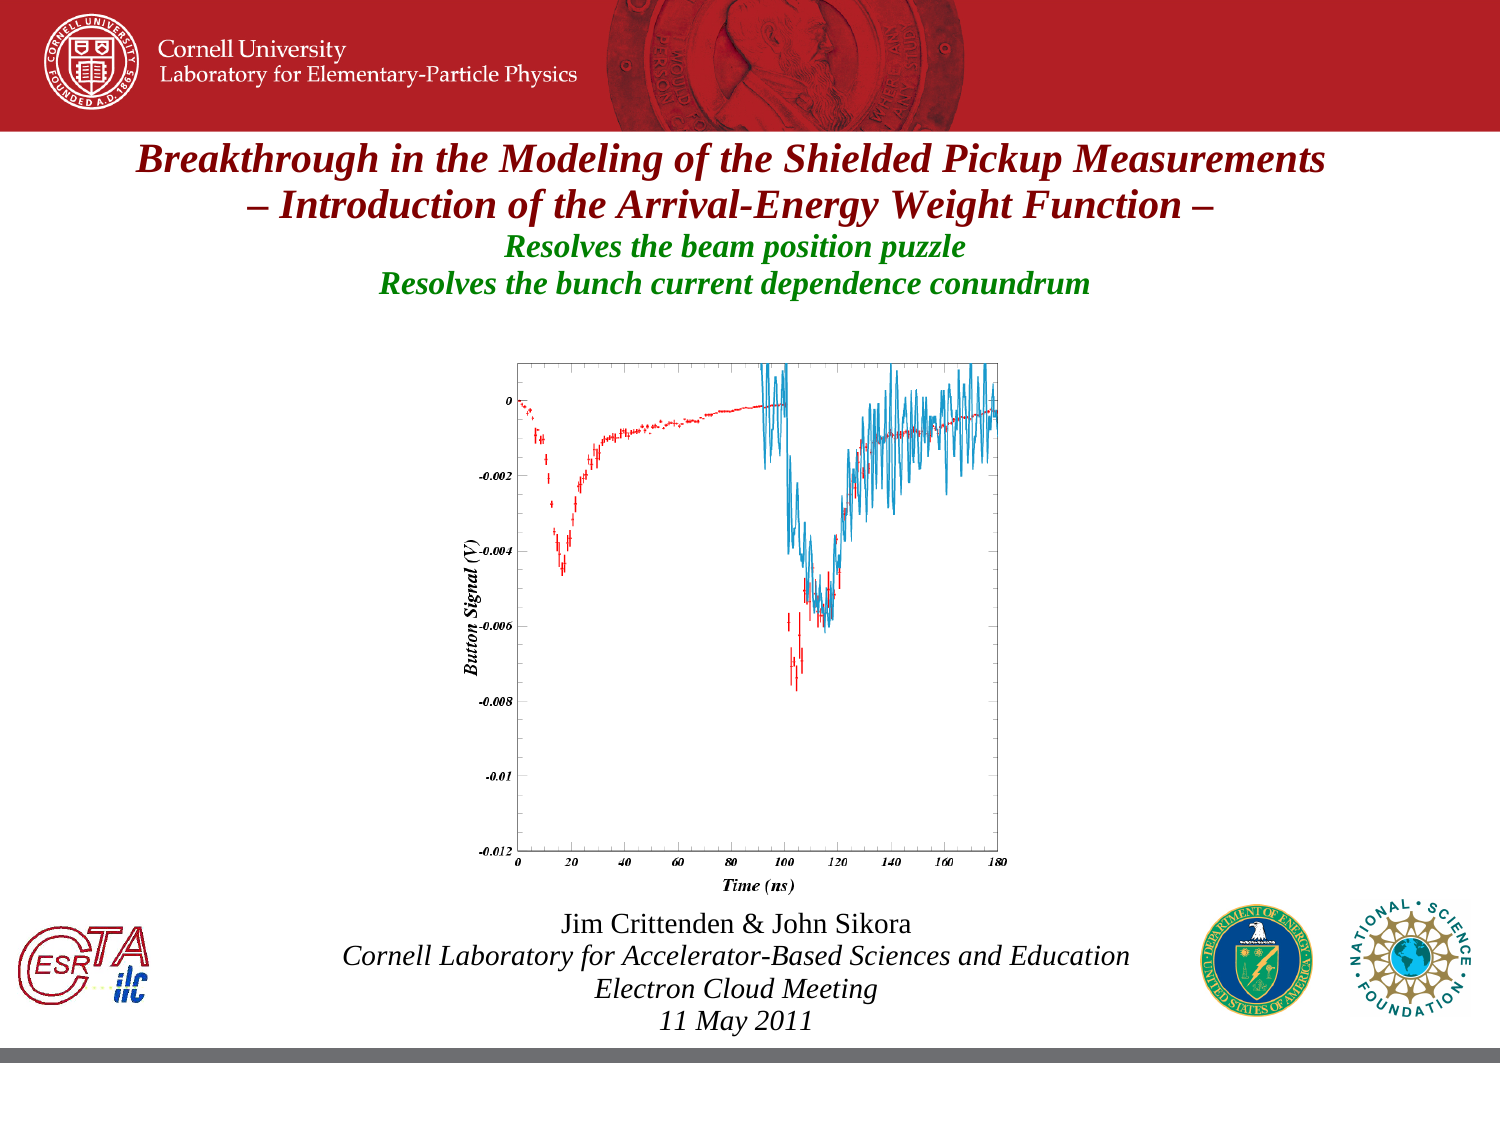

Breakthrough in the Modeling of the Shielded Pickup Measurements
– Introduction of the Arrival-Energy Weight Function –
 Resolves the beam position puzzle
 Resolves the bunch current dependence conundrum
# Jim Crittenden & John Sikora
Cornell Laboratory for Accelerator-Based Sciences and Education
Electron Cloud Meeting
11 May 2011